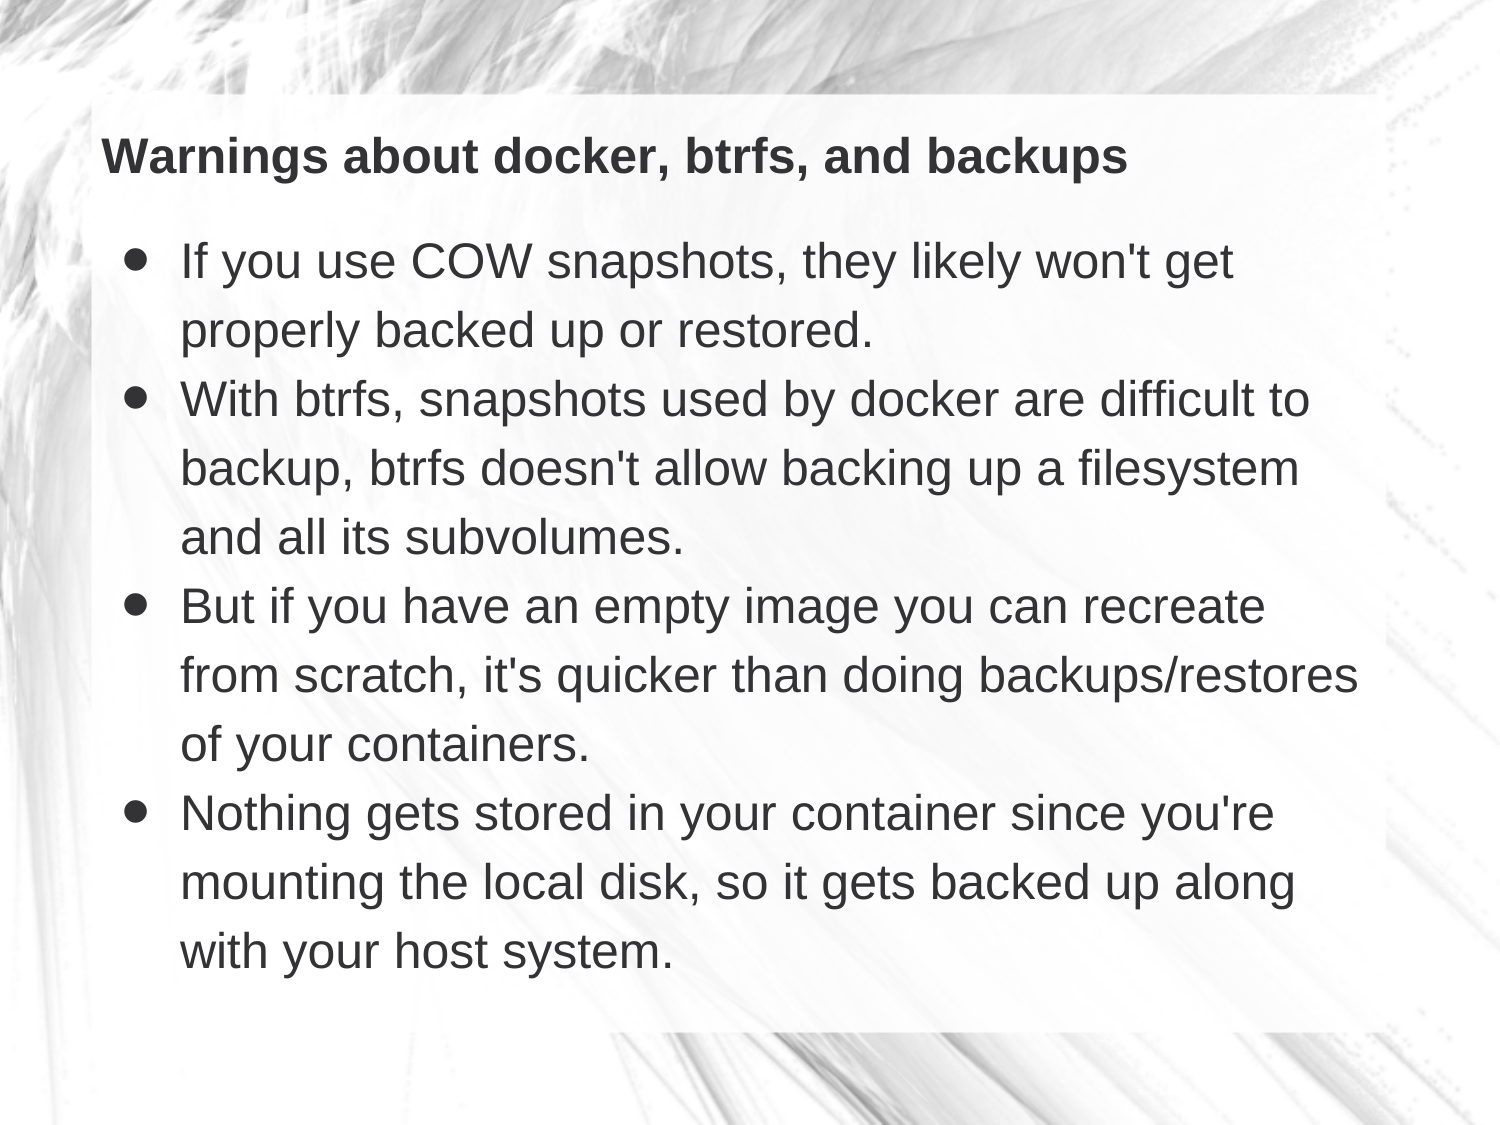

# Warnings about docker, btrfs, and backups
If you use COW snapshots, they likely won't get properly backed up or restored.
With btrfs, snapshots used by docker are difficult to backup, btrfs doesn't allow backing up a filesystem and all its subvolumes.
But if you have an empty image you can recreate from scratch, it's quicker than doing backups/restores of your containers.
Nothing gets stored in your container since you're mounting the local disk, so it gets backed up along with your host system.